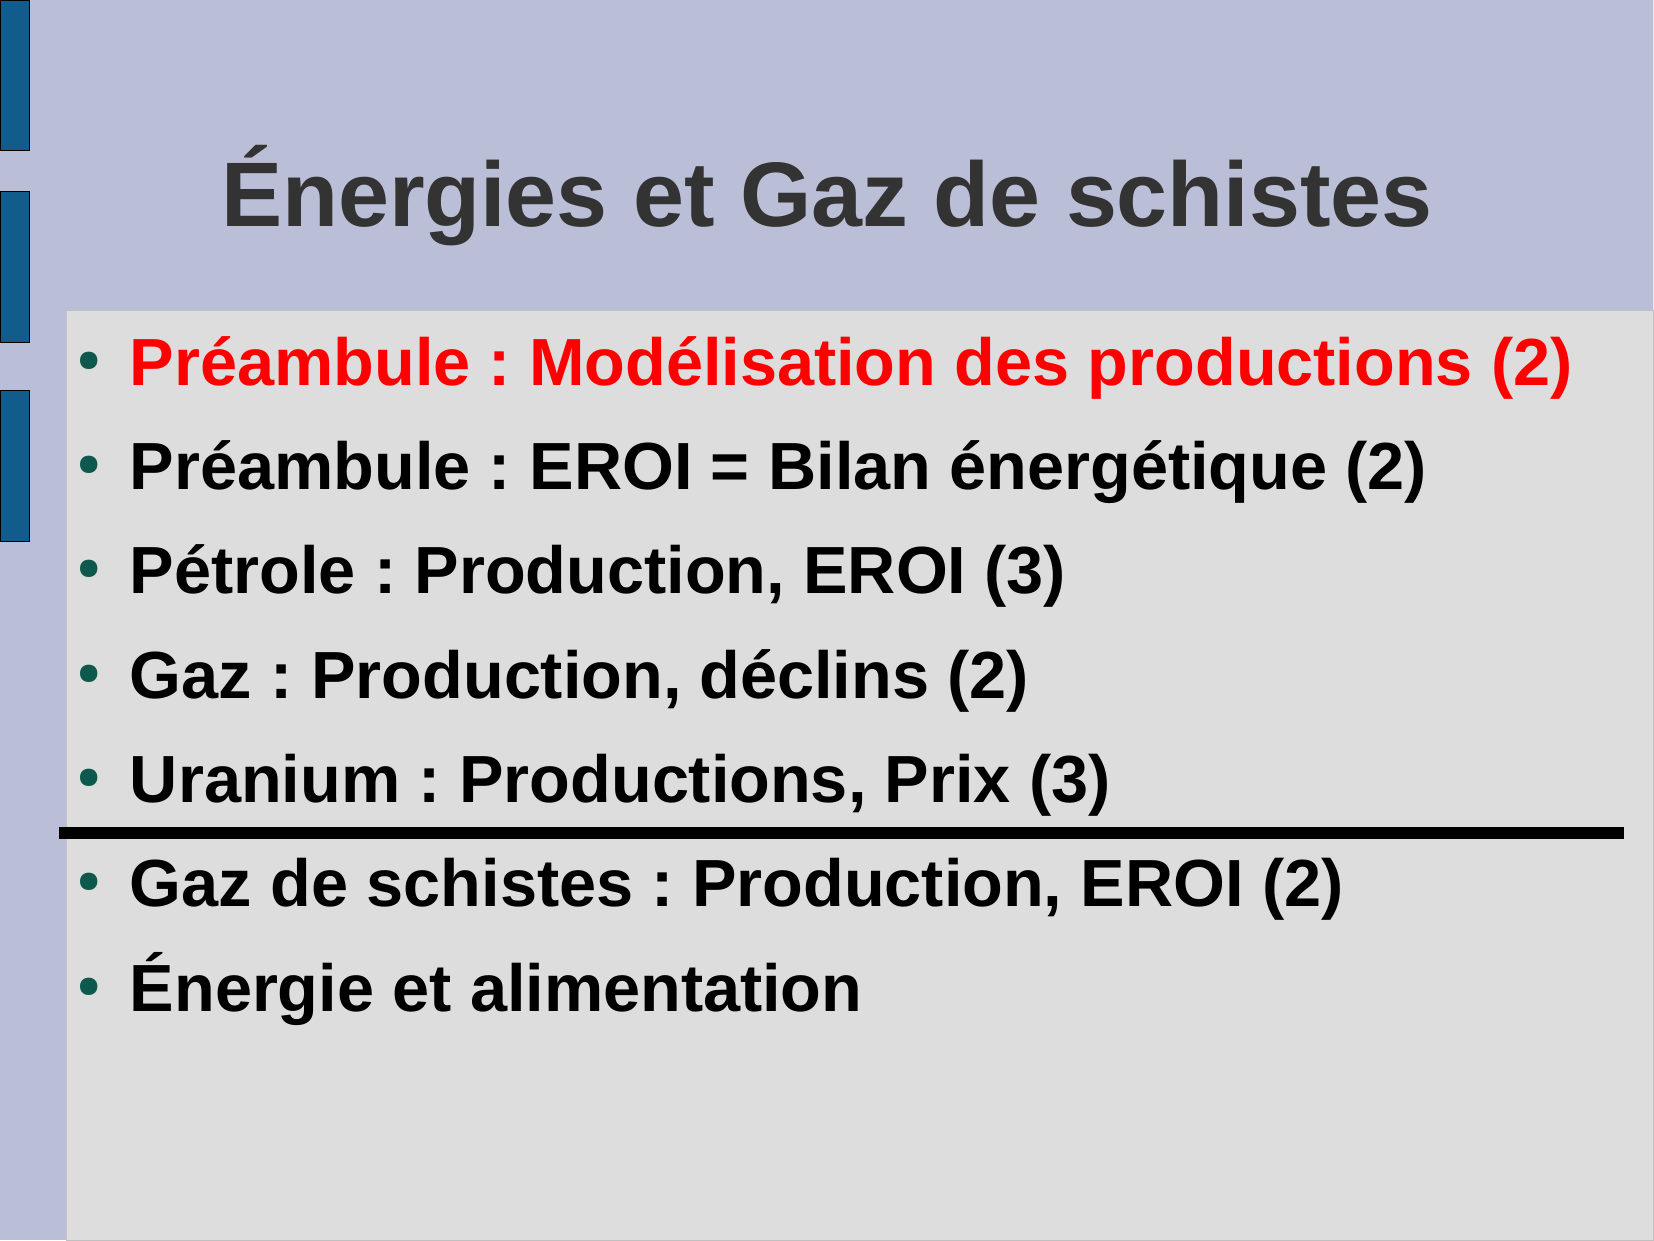

# Énergies et Gaz de schistes
Préambule : Modélisation des productions (2)
Préambule : EROI = Bilan énergétique (2)
Pétrole : Production, EROI (3)
Gaz : Production, déclins (2)
Uranium : Productions, Prix (3)
Gaz de schistes : Production, EROI (2)
Énergie et alimentation